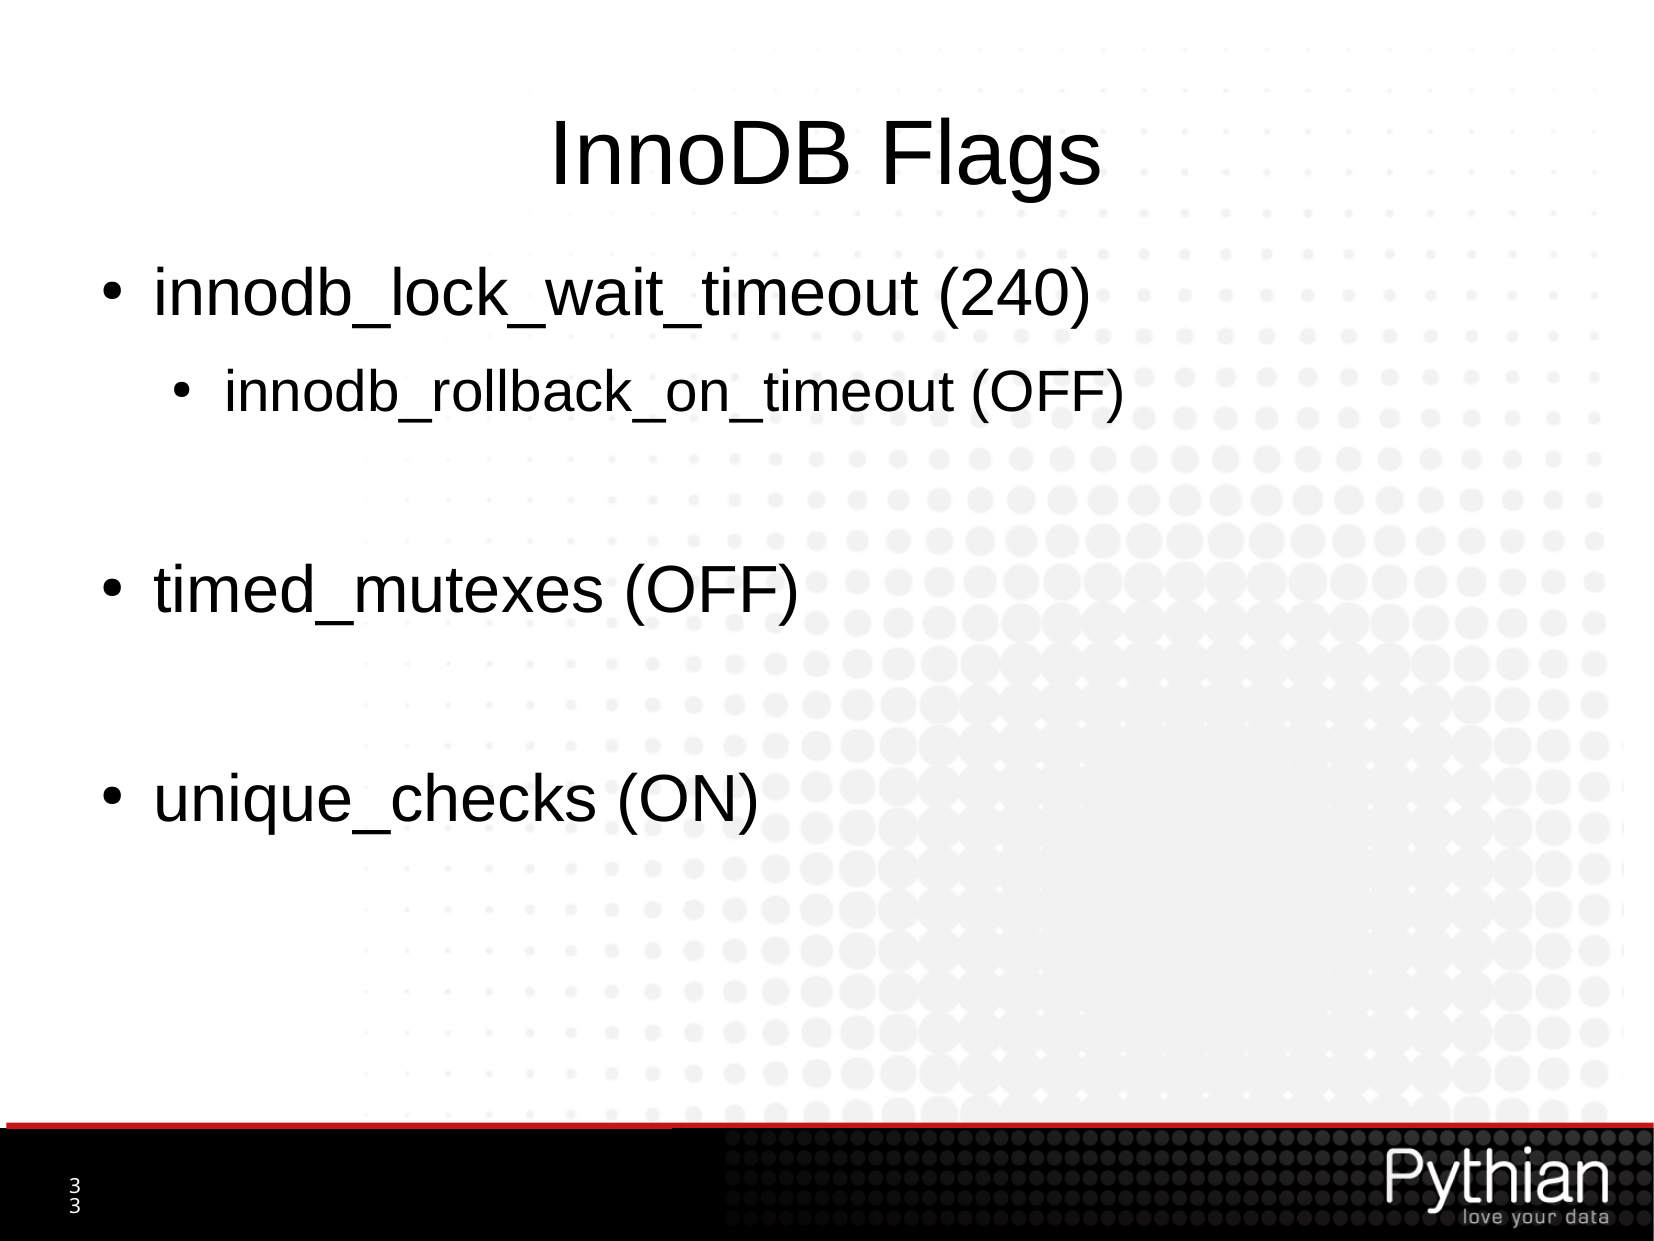

# InnoDB Flags
innodb_lock_wait_timeout (240)
innodb_rollback_on_timeout (OFF)
timed_mutexes (OFF)
unique_checks (ON)